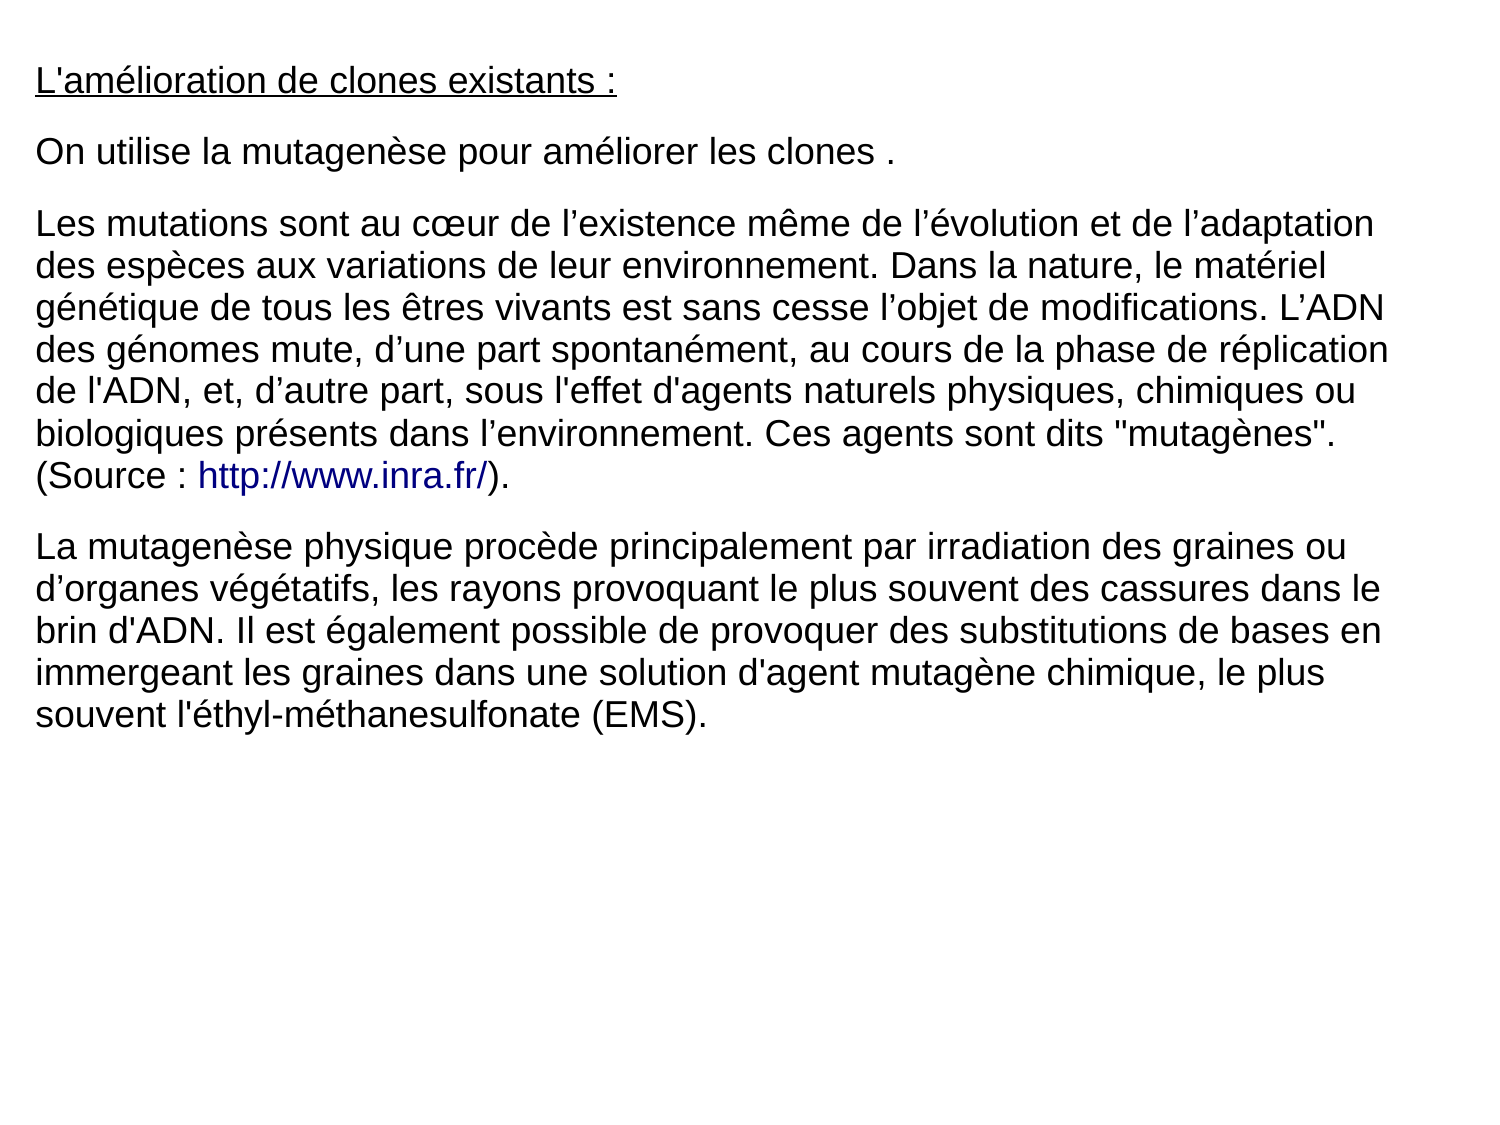

# L'amélioration de clones existants :
On utilise la mutagenèse pour améliorer les clones .
Les mutations sont au cœur de l’existence même de l’évolution et de l’adaptation des espèces aux variations de leur environnement. Dans la nature, le matériel génétique de tous les êtres vivants est sans cesse l’objet de modifications. L’ADN des génomes mute, d’une part spontanément, au cours de la phase de réplication de l'ADN, et, d’autre part, sous l'effet d'agents naturels physiques, chimiques ou biologiques présents dans l’environnement. Ces agents sont dits "mutagènes". (Source : http://www.inra.fr/).
La mutagenèse physique procède principalement par irradiation des graines ou d’organes végétatifs, les rayons provoquant le plus souvent des cassures dans le brin d'ADN. Il est également possible de provoquer des substitutions de bases en immergeant les graines dans une solution d'agent mutagène chimique, le plus souvent l'éthyl-méthanesulfonate (EMS).